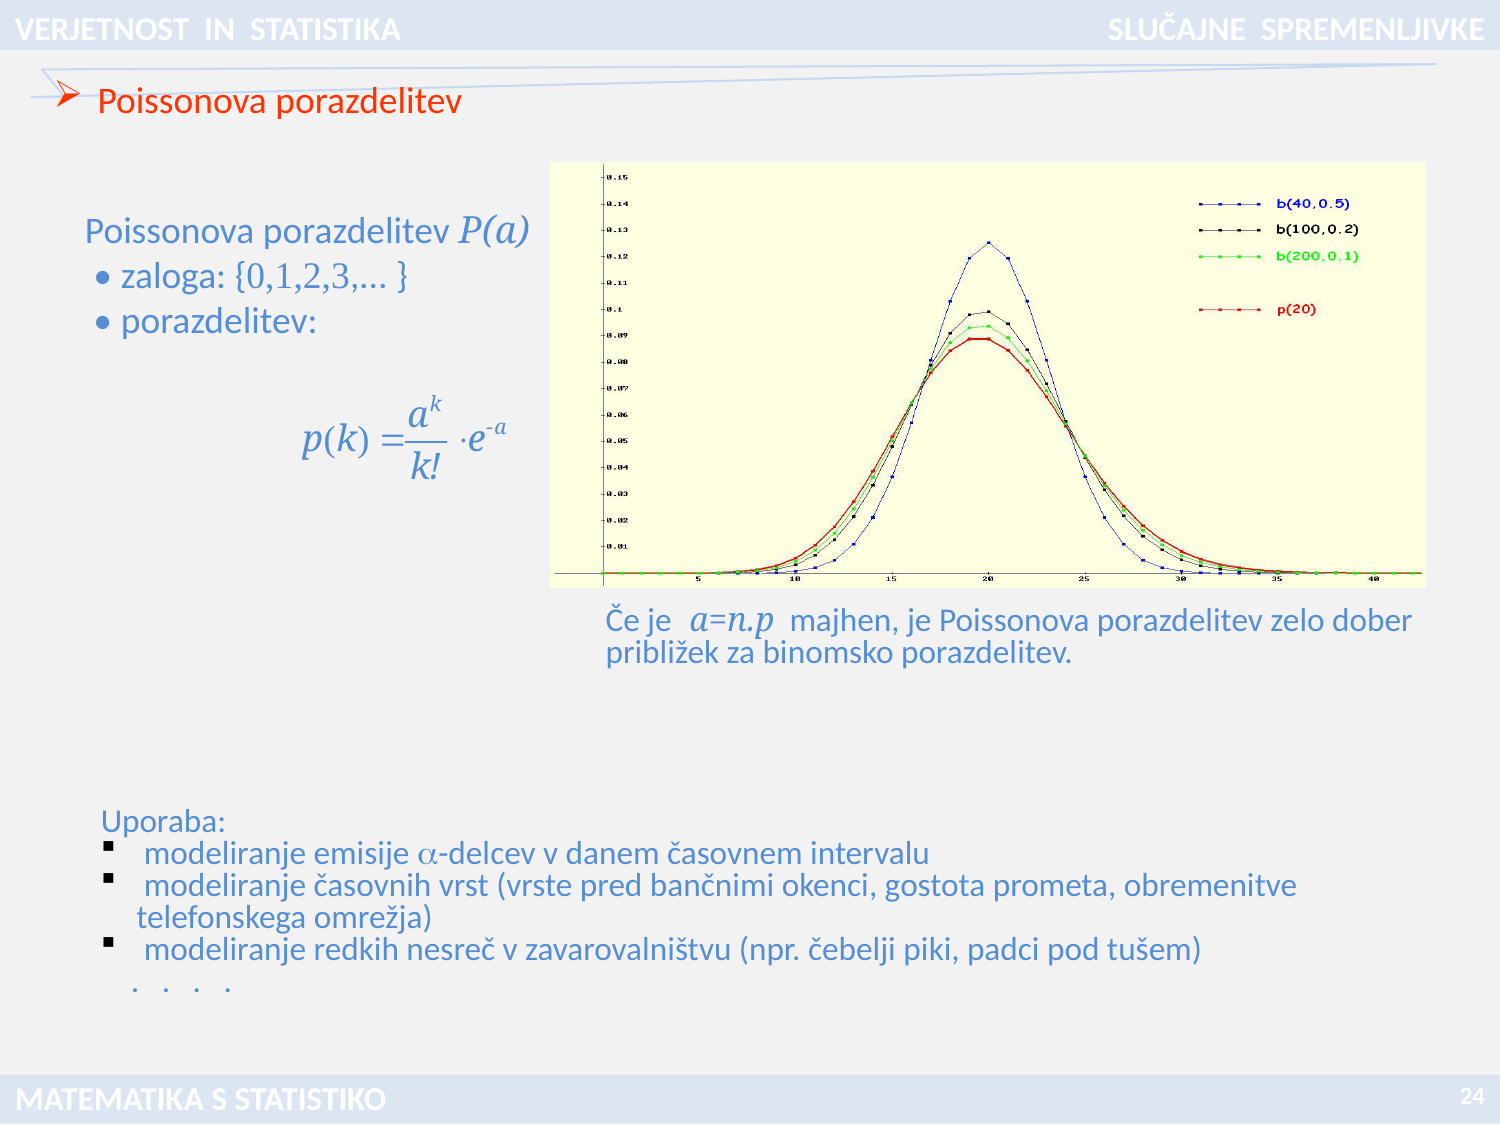

VERJETNOST IN STATISTIKA
SLUČAJNE SPREMENLJIVKE
 Poissonova porazdelitev
Poissonova porazdelitev P(a)
 • zaloga: {0,1,2,3,... }
 • porazdelitev:
Če je a=n.p majhen, je Poissonova porazdelitev zelo dober približek za binomsko porazdelitev.
Uporaba:
 modeliranje emisije -delcev v danem časovnem intervalu
 modeliranje časovnih vrst (vrste pred bančnimi okenci, gostota prometa, obremenitve telefonskega omrežja)
 modeliranje redkih nesreč v zavarovalništvu (npr. čebelji piki, padci pod tušem)
 . . . .
MATEMATIKA S STATISTIKO